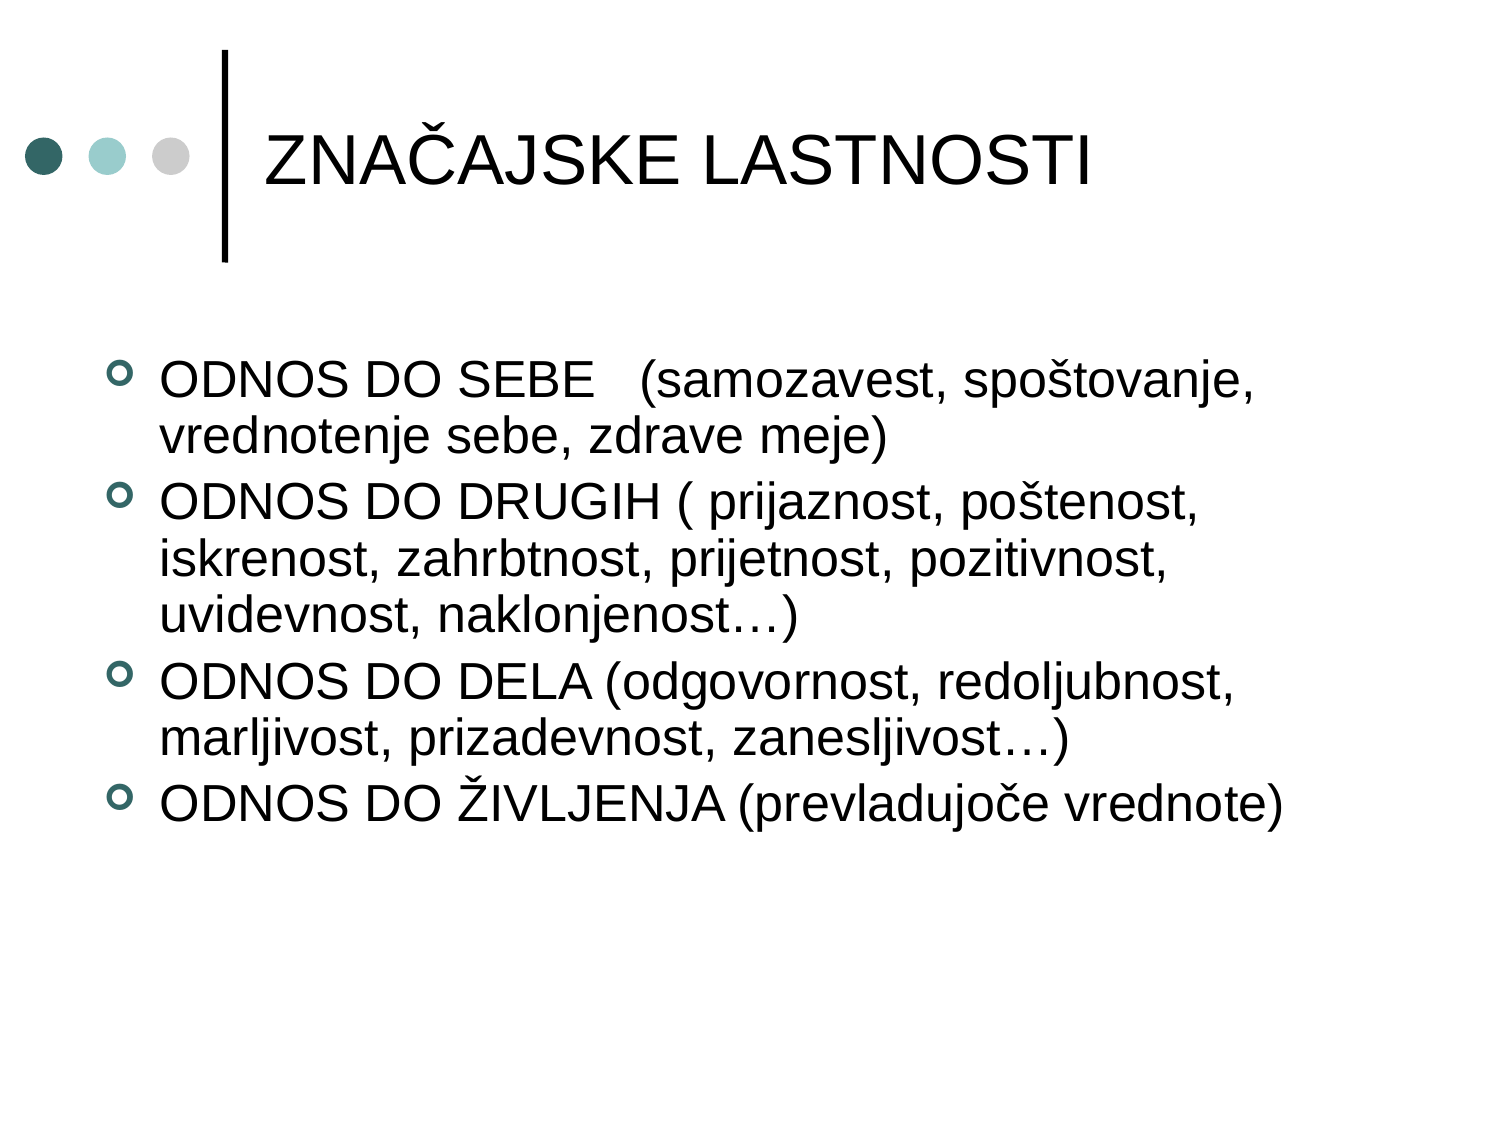

# ZNAČAJSKE LASTNOSTI
ODNOS DO SEBE (samozavest, spoštovanje, vrednotenje sebe, zdrave meje)
ODNOS DO DRUGIH ( prijaznost, poštenost, iskrenost, zahrbtnost, prijetnost, pozitivnost, uvidevnost, naklonjenost…)
ODNOS DO DELA (odgovornost, redoljubnost, marljivost, prizadevnost, zanesljivost…)
ODNOS DO ŽIVLJENJA (prevladujoče vrednote)